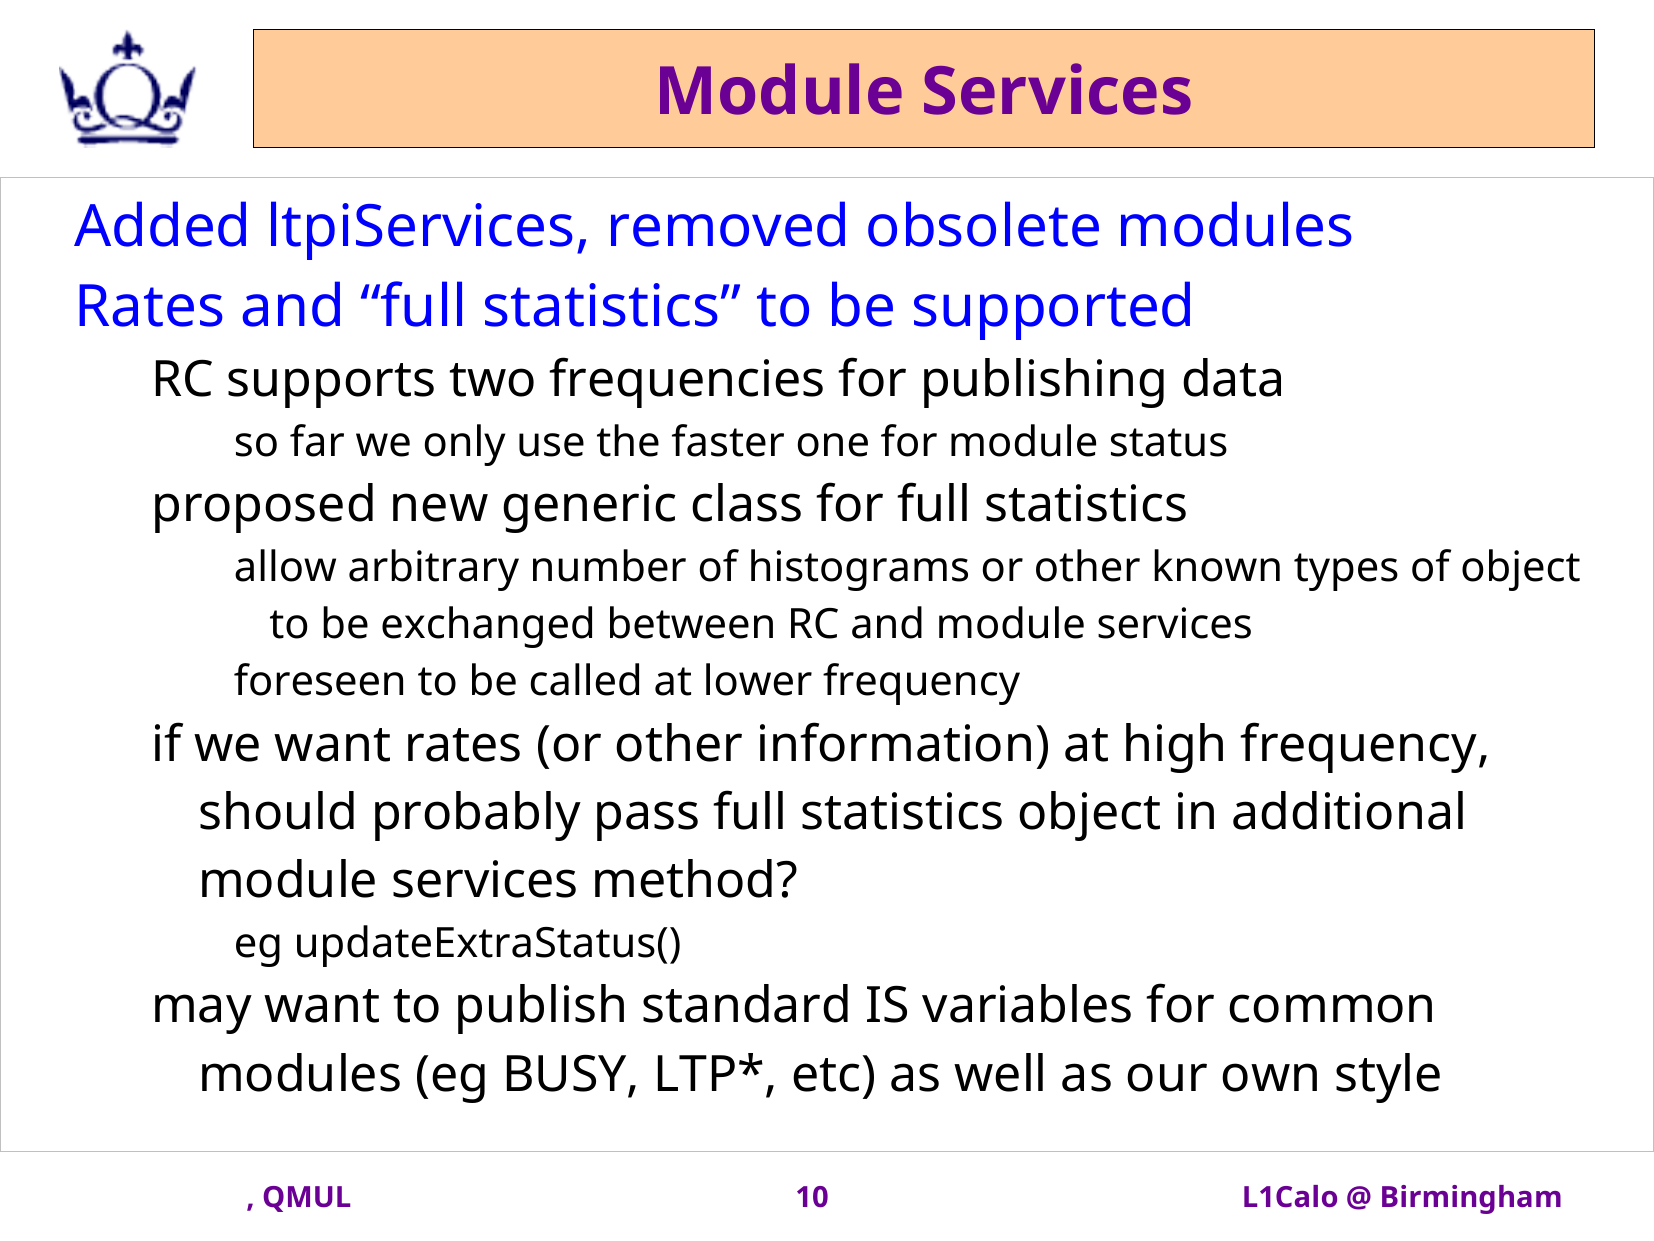

# Module Services
Added ltpiServices, removed obsolete modules
Rates and “full statistics” to be supported
RC supports two frequencies for publishing data
so far we only use the faster one for module status
proposed new generic class for full statistics
allow arbitrary number of histograms or other known types of object to be exchanged between RC and module services
foreseen to be called at lower frequency
if we want rates (or other information) at high frequency, should probably pass full statistics object in additional module services method?
eg updateExtraStatus()
may want to publish standard IS variables for common modules (eg BUSY, LTP*, etc) as well as our own style